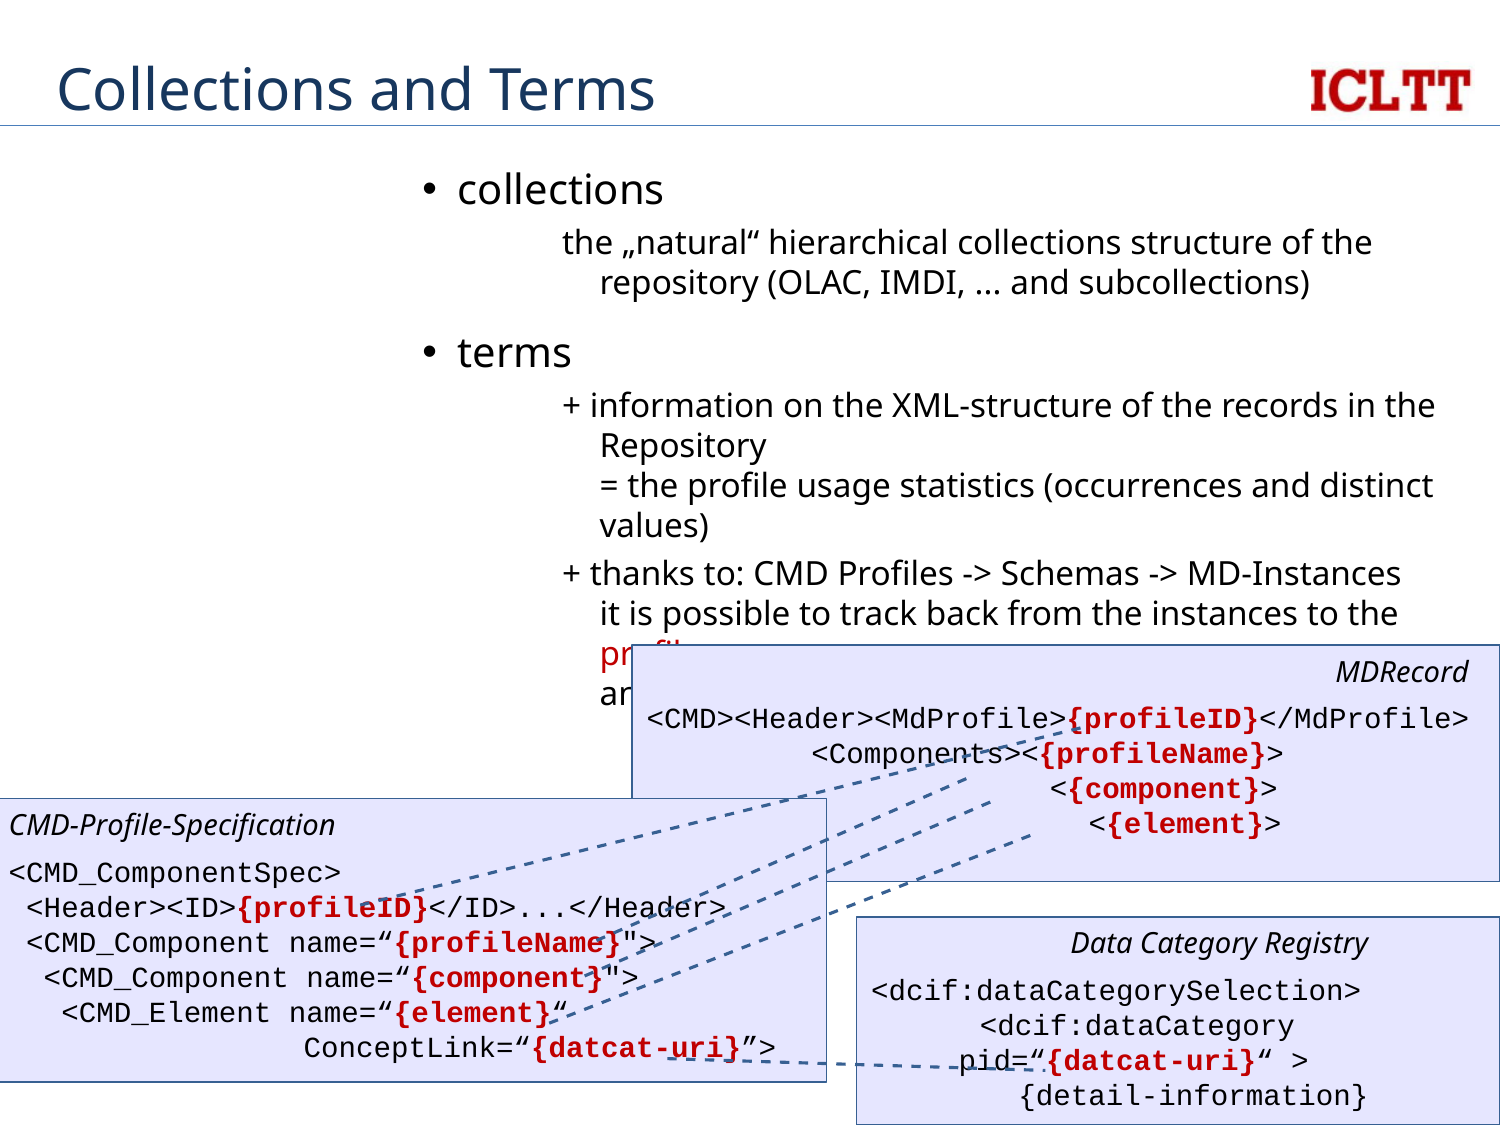

# Collections and Terms
collections
the „natural“ hierarchical collections structure of the repository (OLAC, IMDI, ... and subcollections)
terms
+ information on the XML-structure of the records in the Repository
= the profile usage statistics (occurrences and distinct values)
+ thanks to: CMD Profiles -> Schemas -> MD-Instances
it is possible to track back from the instances to the profiles
and from there to link to the data categories
MDRecord
<CMD><Header><MdProfile>{profileID}</MdProfile>
		 <Components><{profileName}>
					 <{component}>
						<{element}>
CMD-Profile-Specification
<CMD_ComponentSpec>
 <Header><ID>{profileID}</ID>...</Header>
 <CMD_Component name=“{profileName}">
 <CMD_Component name=“{component}">
 <CMD_Element name=“{element}“
				ConceptLink=“{datcat-uri}”>
Data Category Registry
<dcif:dataCategorySelection>
	 <dcif:dataCategory
 pid=“{datcat-uri}“ >
		{detail-information}